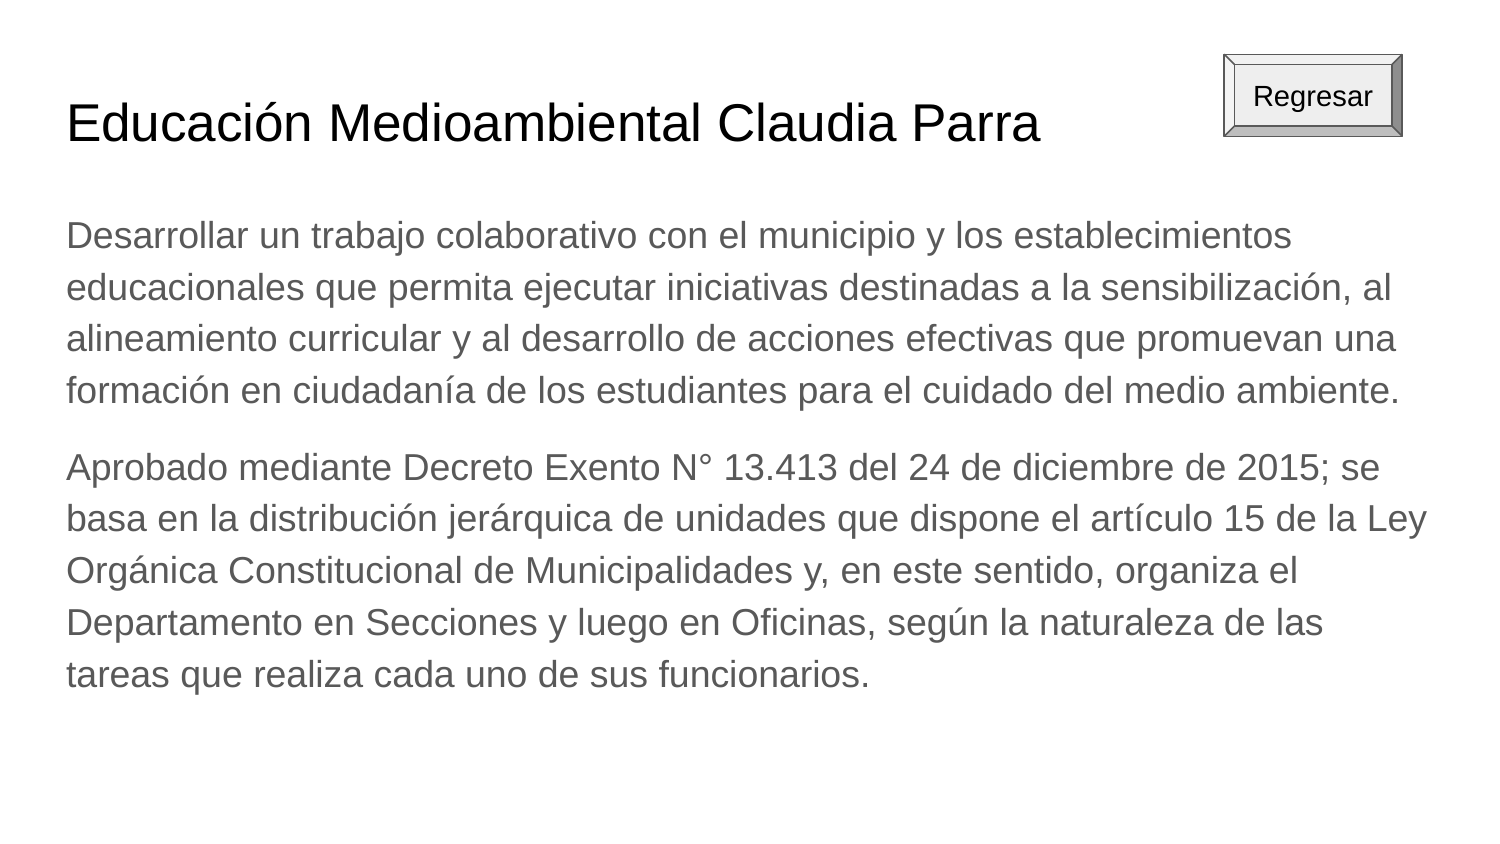

Regresar
# Educación Medioambiental Claudia Parra
Desarrollar un trabajo colaborativo con el municipio y los establecimientos educacionales que permita ejecutar iniciativas destinadas a la sensibilización, al alineamiento curricular y al desarrollo de acciones efectivas que promuevan una formación en ciudadanía de los estudiantes para el cuidado del medio ambiente.
Aprobado mediante Decreto Exento N° 13.413 del 24 de diciembre de 2015; se basa en la distribución jerárquica de unidades que dispone el artículo 15 de la Ley Orgánica Constitucional de Municipalidades y, en este sentido, organiza el Departamento en Secciones y luego en Oficinas, según la naturaleza de las tareas que realiza cada uno de sus funcionarios.